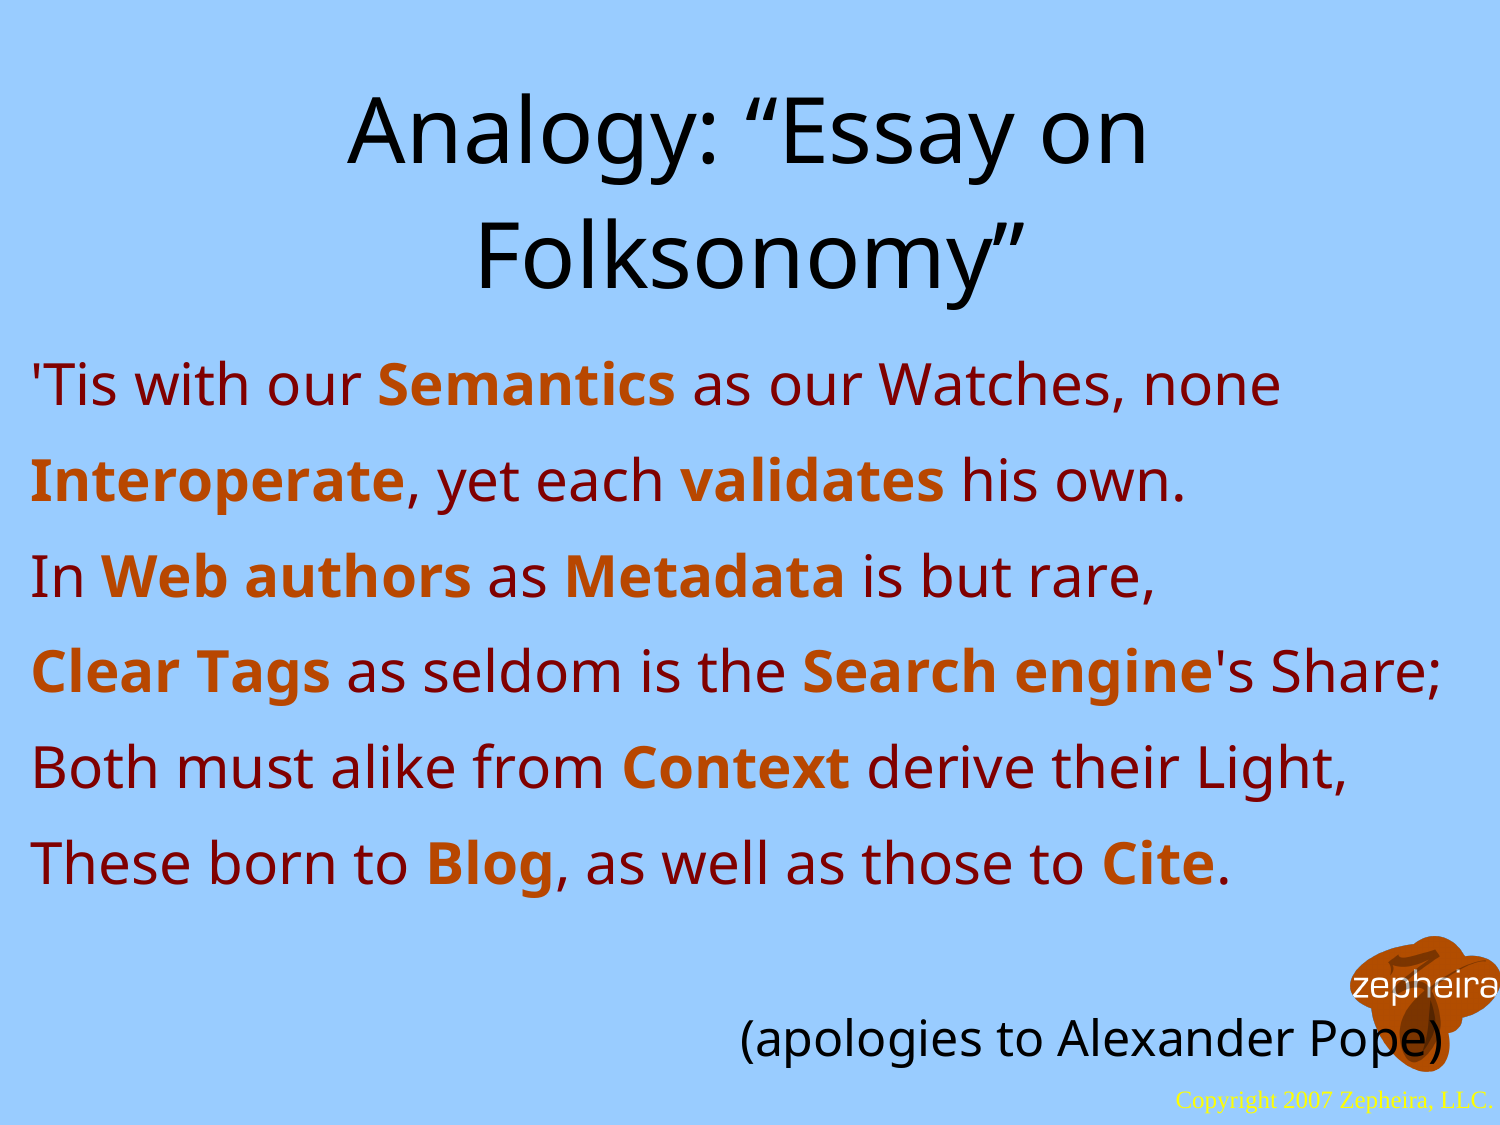

# Analogy: “Essay on Folksonomy”
'Tis with our Semantics as our Watches, none
Interoperate, yet each validates his own.
In Web authors as Metadata is but rare,
Clear Tags as seldom is the Search engine's Share;
Both must alike from Context derive their Light,
These born to Blog, as well as those to Cite.
(apologies to Alexander Pope)